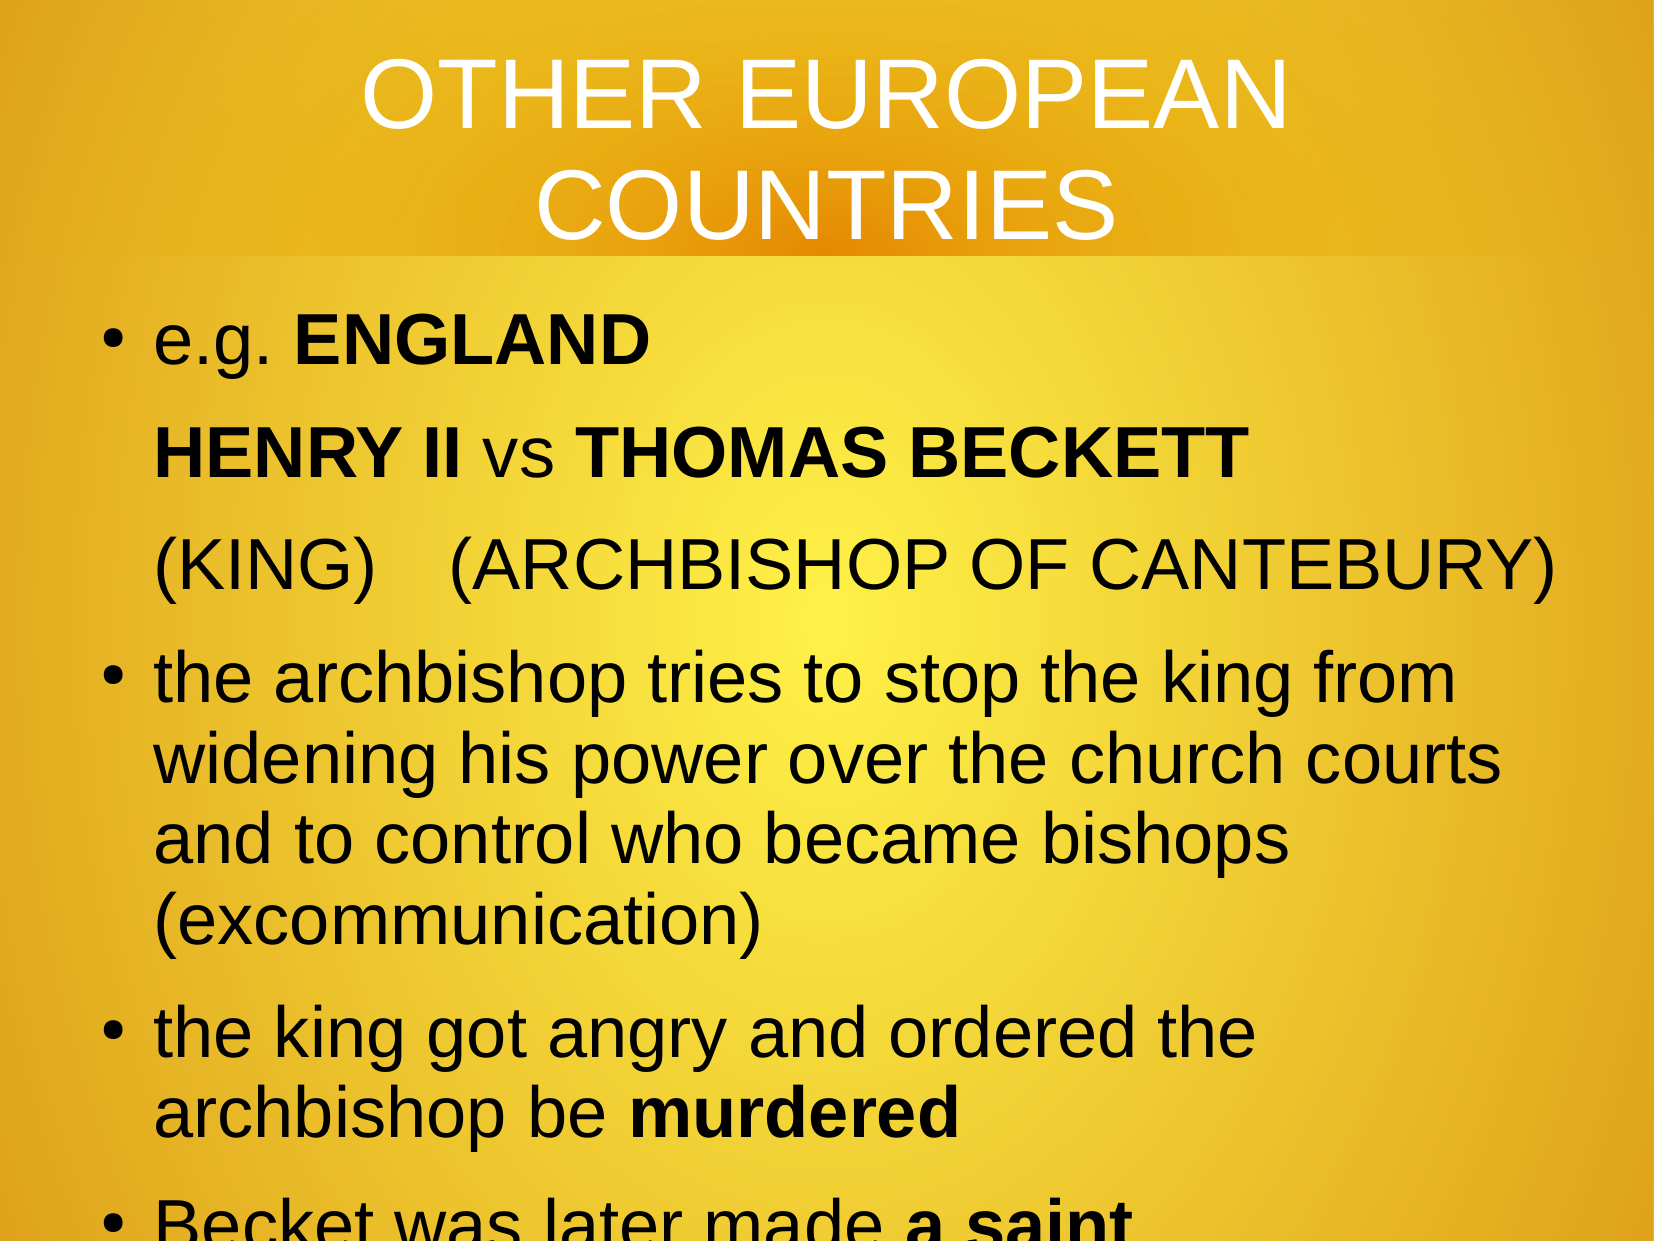

# OTHER EUROPEAN COUNTRIES
e.g. ENGLAND
HENRY II vs THOMAS BECKETT
(KING)	(ARCHBISHOP OF CANTEBURY)
the archbishop tries to stop the king from widening his power over the church courts and to control who became bishops (excommunication)
the king got angry and ordered the archbishop be murdered
Becket was later made a saint